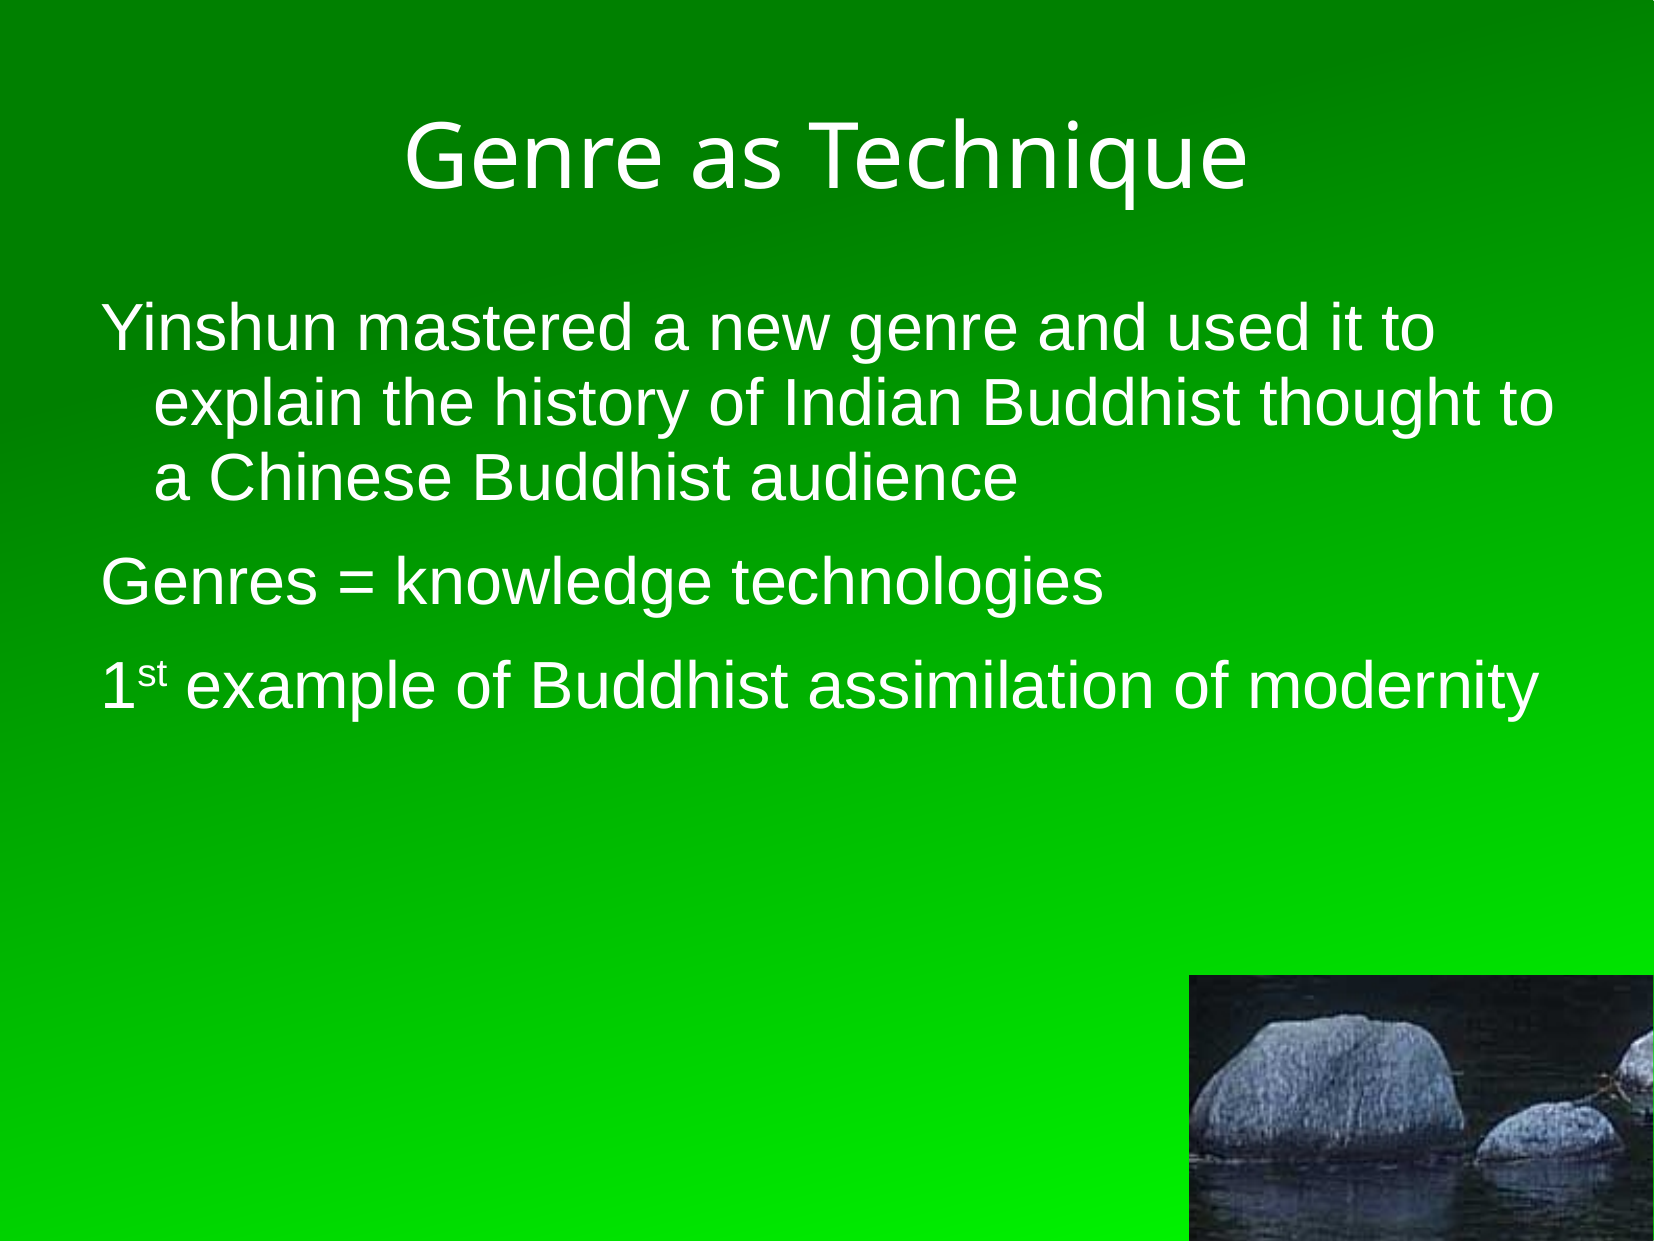

# Genre as Technique
Yinshun mastered a new genre and used it to explain the history of Indian Buddhist thought to a Chinese Buddhist audience
Genres = knowledge technologies
1st example of Buddhist assimilation of modernity